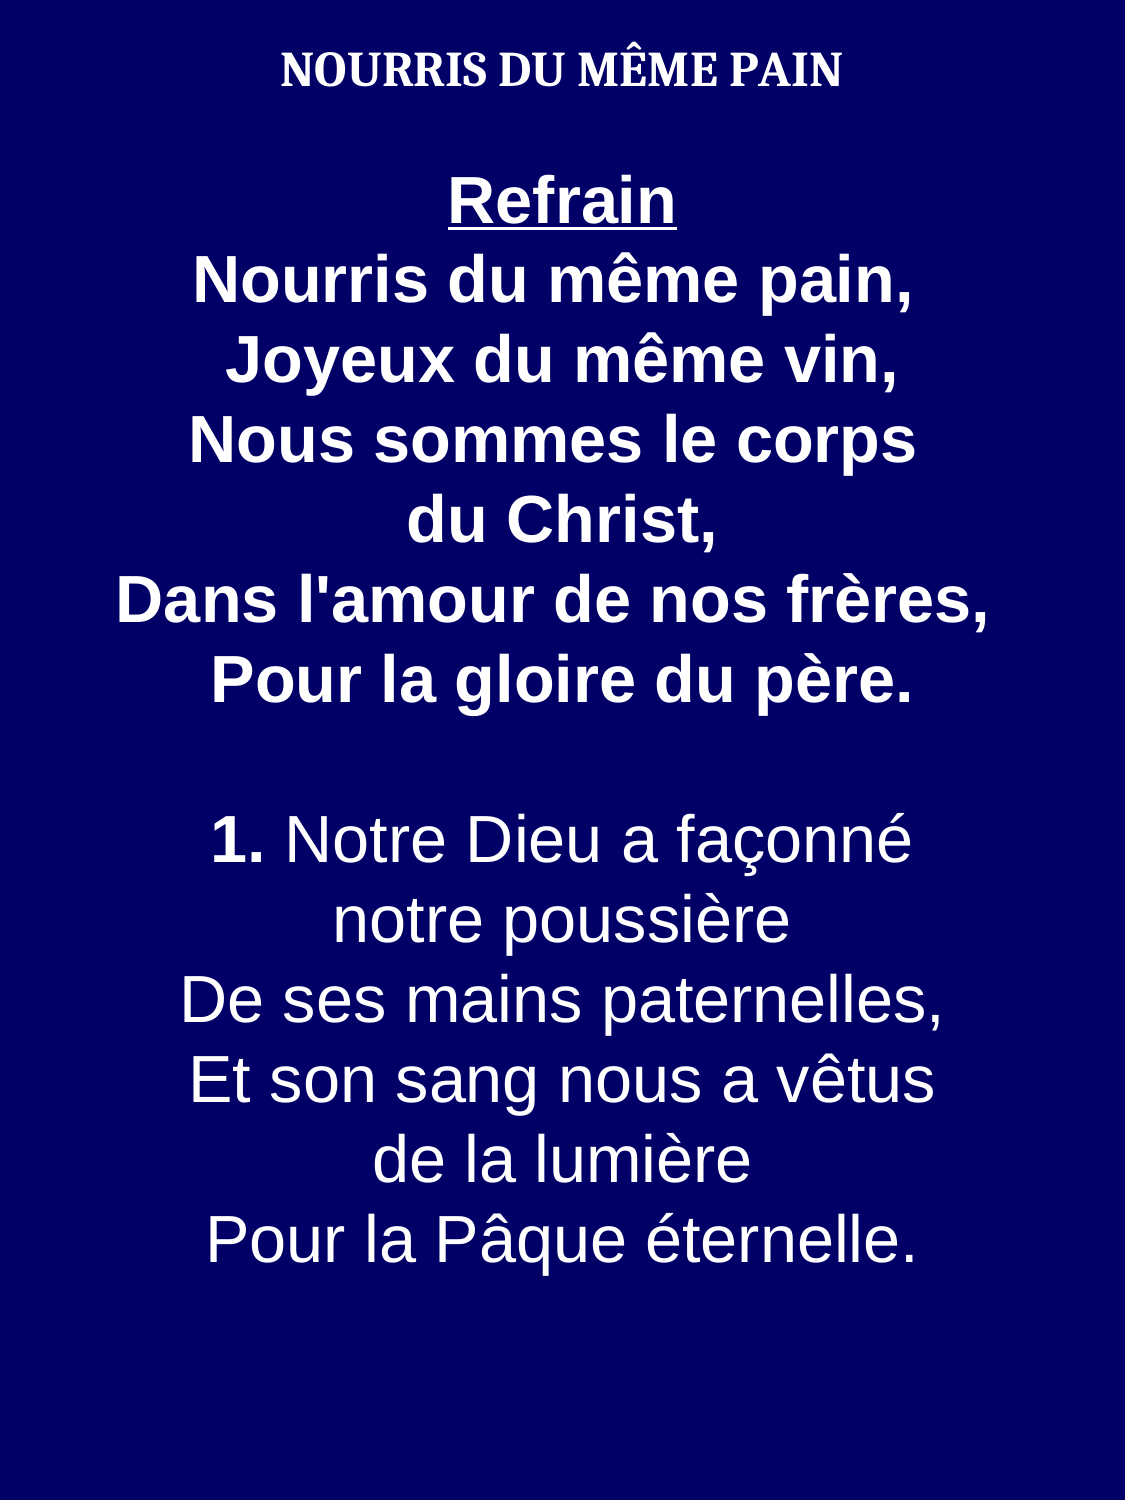

NOURRIS DU MÊME PAIN
Refrain
Nourris du même pain,
Joyeux du même vin,
Nous sommes le corps
du Christ,
Dans l'amour de nos frères,
Pour la gloire du père.
1. Notre Dieu a façonné
notre poussière
De ses mains paternelles,
Et son sang nous a vêtus
de la lumière
Pour la Pâque éternelle.